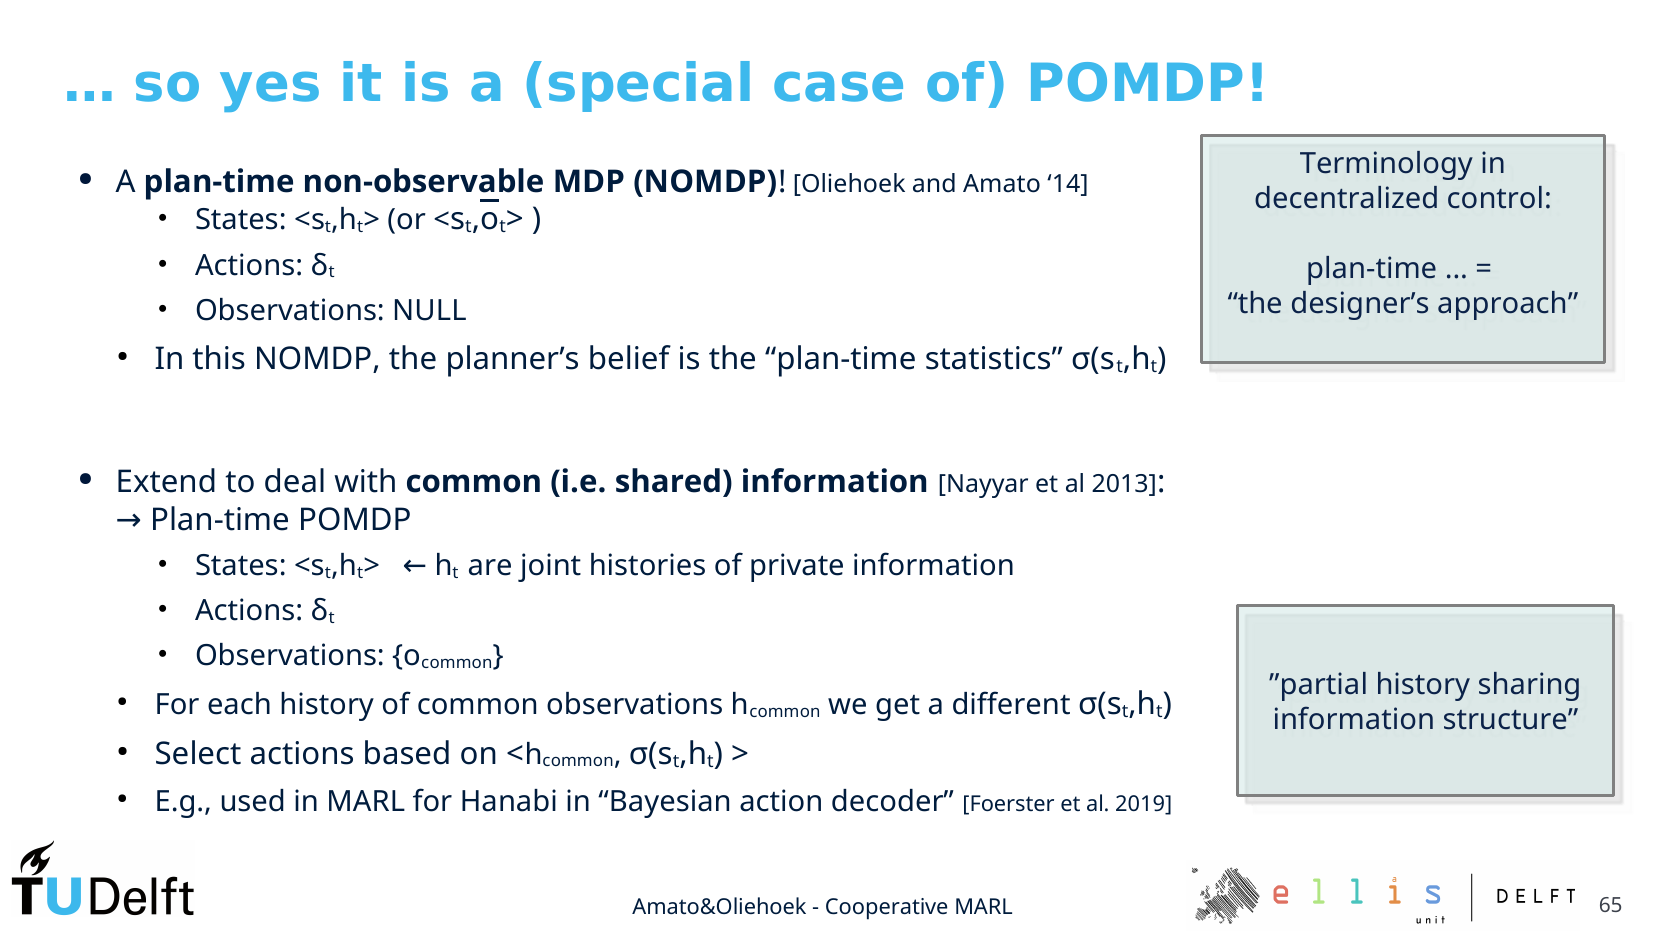

# … so yes it is a (special case of) POMDP!
Terminology in decentralized control:
plan-time ... =
“the designer’s approach”
A plan-time non-observable MDP (NOMDP)! [Oliehoek and Amato ‘14]
States: <st,ht> (or <st,ot> )
Actions: δt
Observations: NULL
In this NOMDP, the planner’s belief is the “plan-time statistics” σ(st,ht)
Extend to deal with common (i.e. shared) information [Nayyar et al 2013]:
→ Plan-time POMDP
States: <st,ht> ← ht are joint histories of private information
Actions: δt
Observations: {ocommon}
For each history of common observations hcommon we get a different σ(st,ht)
Select actions based on <hcommon, σ(st,ht) >
E.g., used in MARL for Hanabi in “Bayesian action decoder” [Foerster et al. 2019]
”partial history sharing information structure”
Amato&Oliehoek - Cooperative MARL